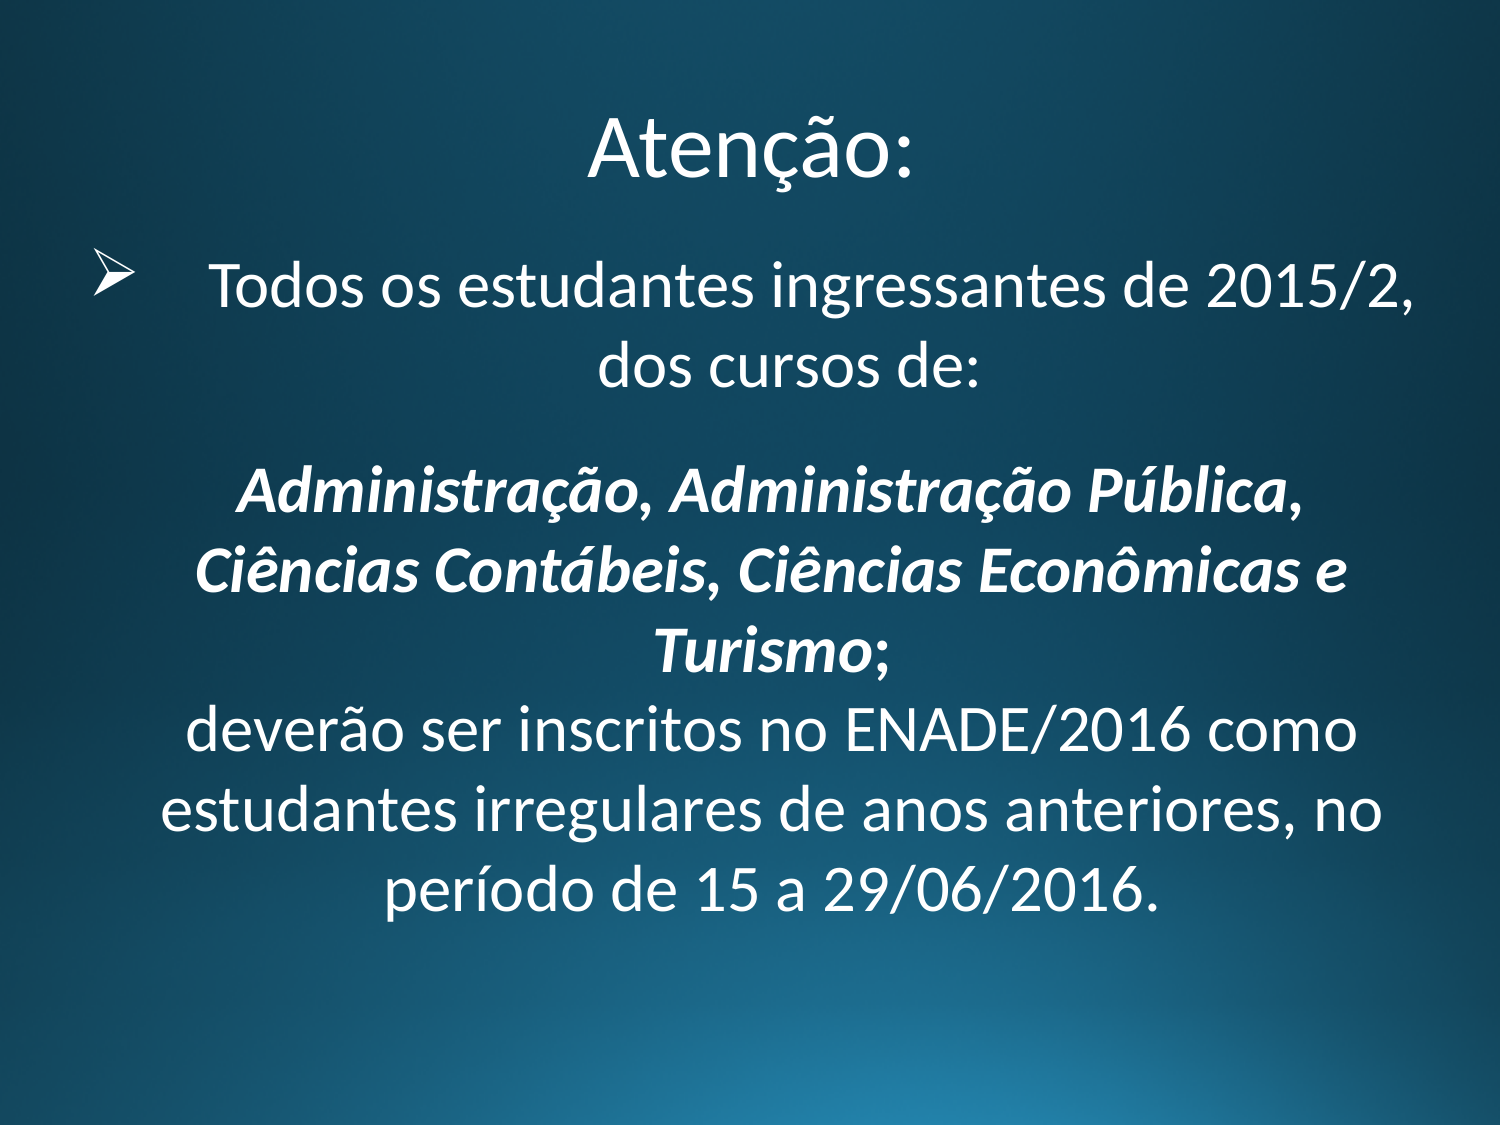

Atenção:
 Todos os estudantes ingressantes de 2015/2, dos cursos de:
Administração, Administração Pública, Ciências Contábeis, Ciências Econômicas e Turismo;
deverão ser inscritos no ENADE/2016 como estudantes irregulares de anos anteriores, no período de 15 a 29/06/2016.